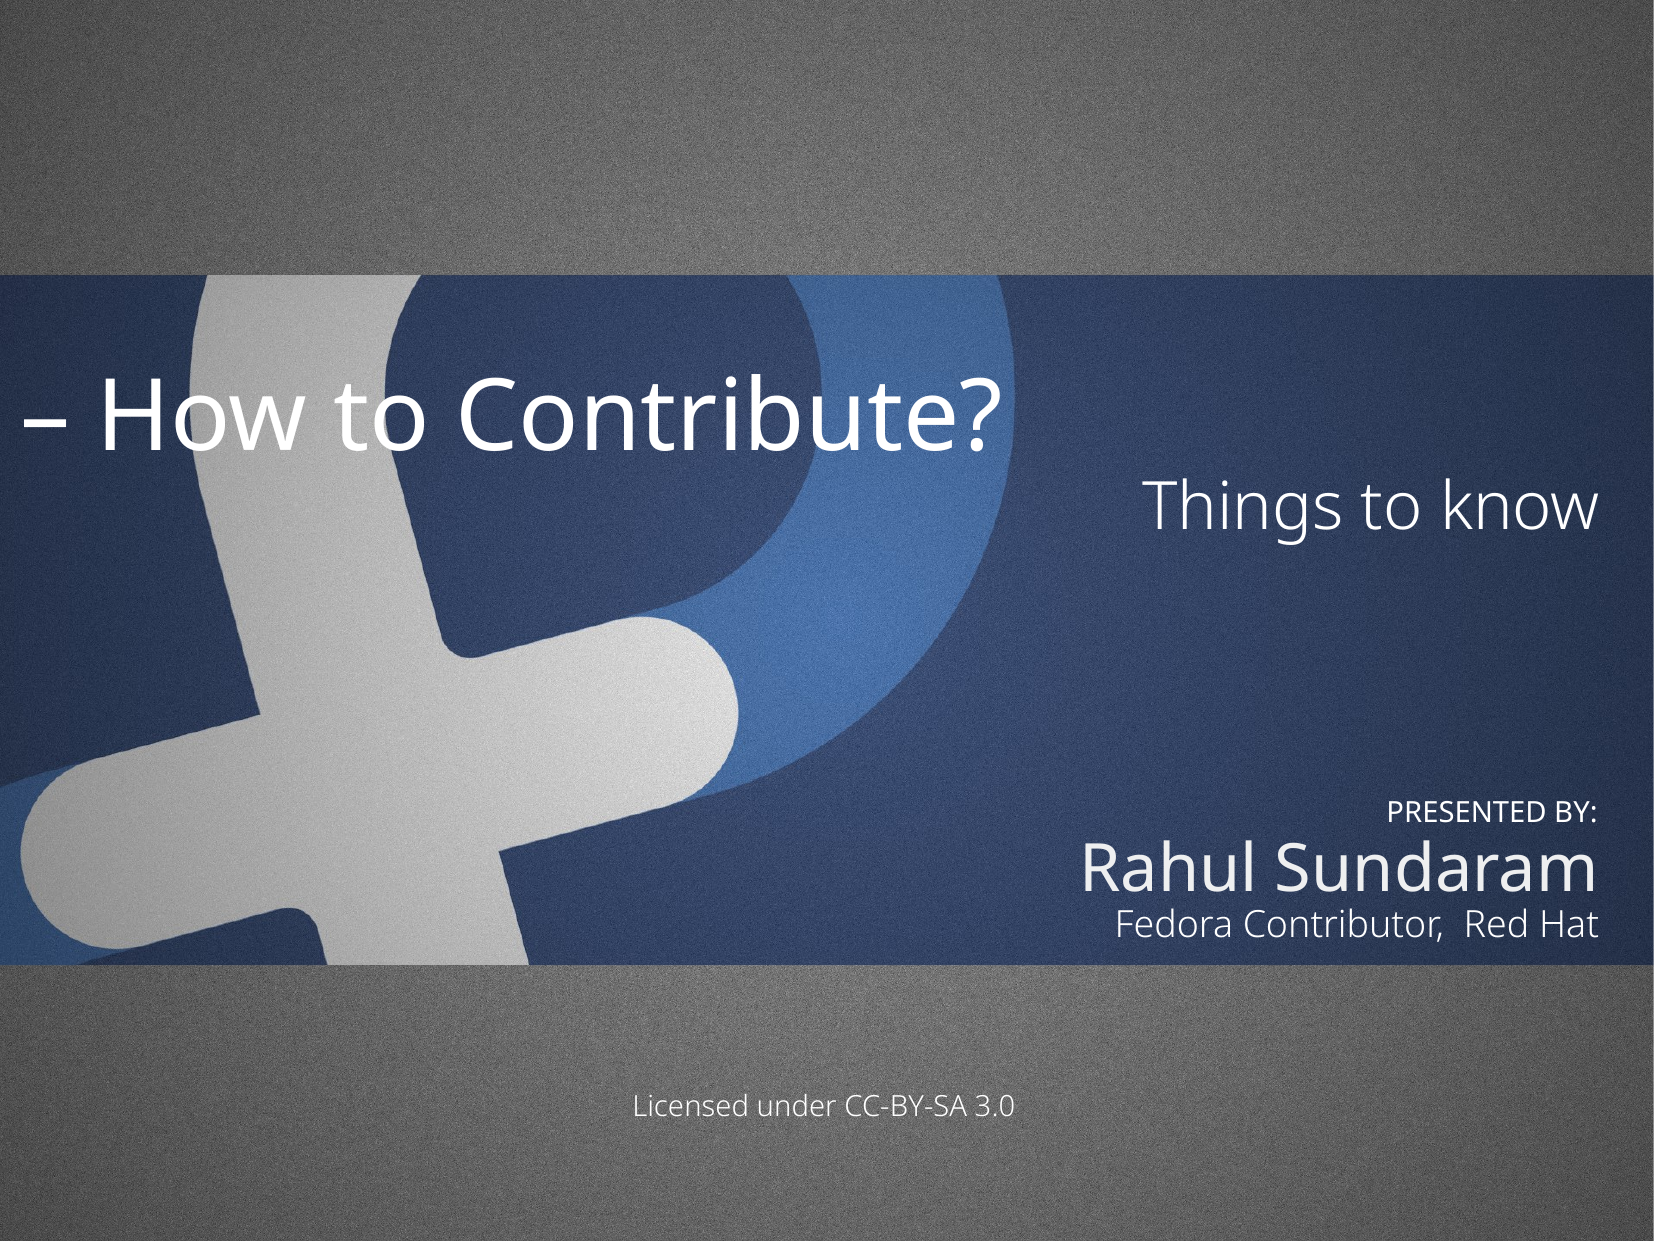

# Fedora – How to Contribute?
Things to know
PRESENTED BY:
Rahul Sundaram
Fedora Contributor, Red Hat
Licensed under CC-BY-SA 3.0